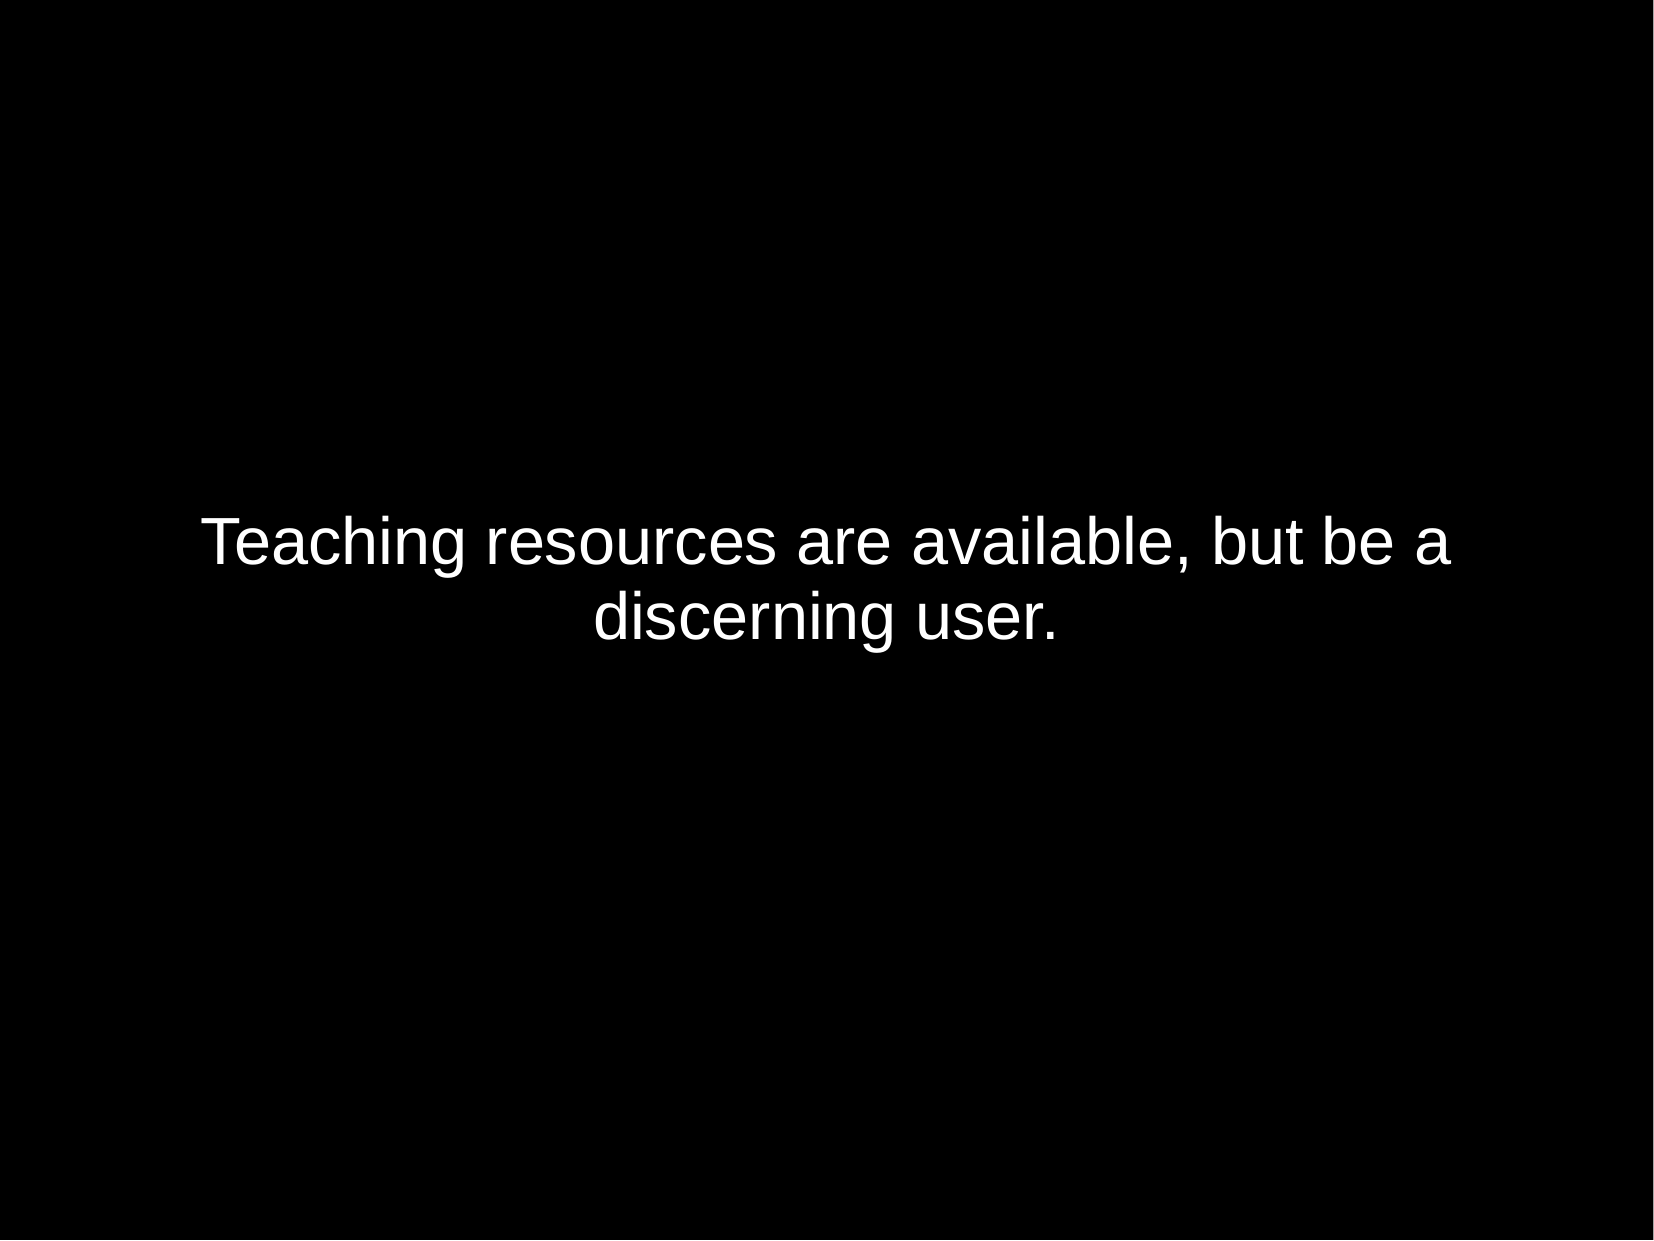

# Teaching resources are available, but be a discerning user.